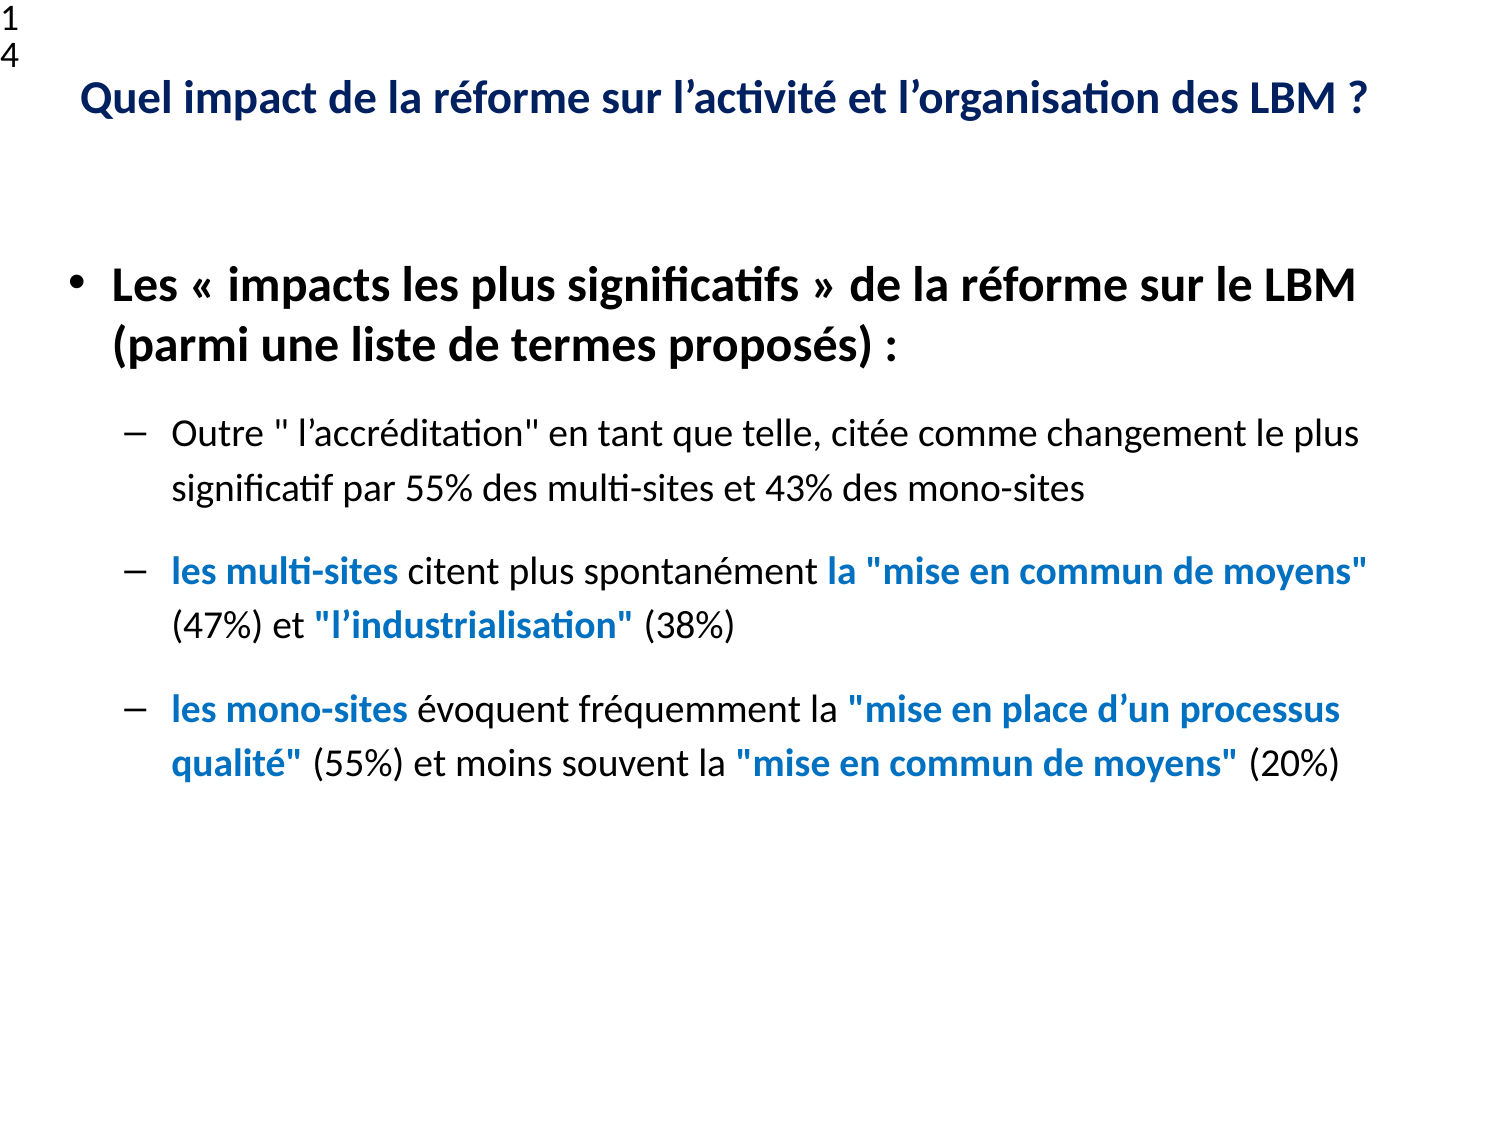

# Quel impact de la réforme sur l’activité et l’organisation des LBM ?
Les « impacts les plus significatifs » de la réforme sur le LBM (parmi une liste de termes proposés) :
Outre " l’accréditation" en tant que telle, citée comme changement le plus significatif par 55% des multi-sites et 43% des mono-sites
les multi-sites citent plus spontanément la "mise en commun de moyens" (47%) et "l’industrialisation" (38%)
les mono-sites évoquent fréquemment la "mise en place d’un processus qualité" (55%) et moins souvent la "mise en commun de moyens" (20%)